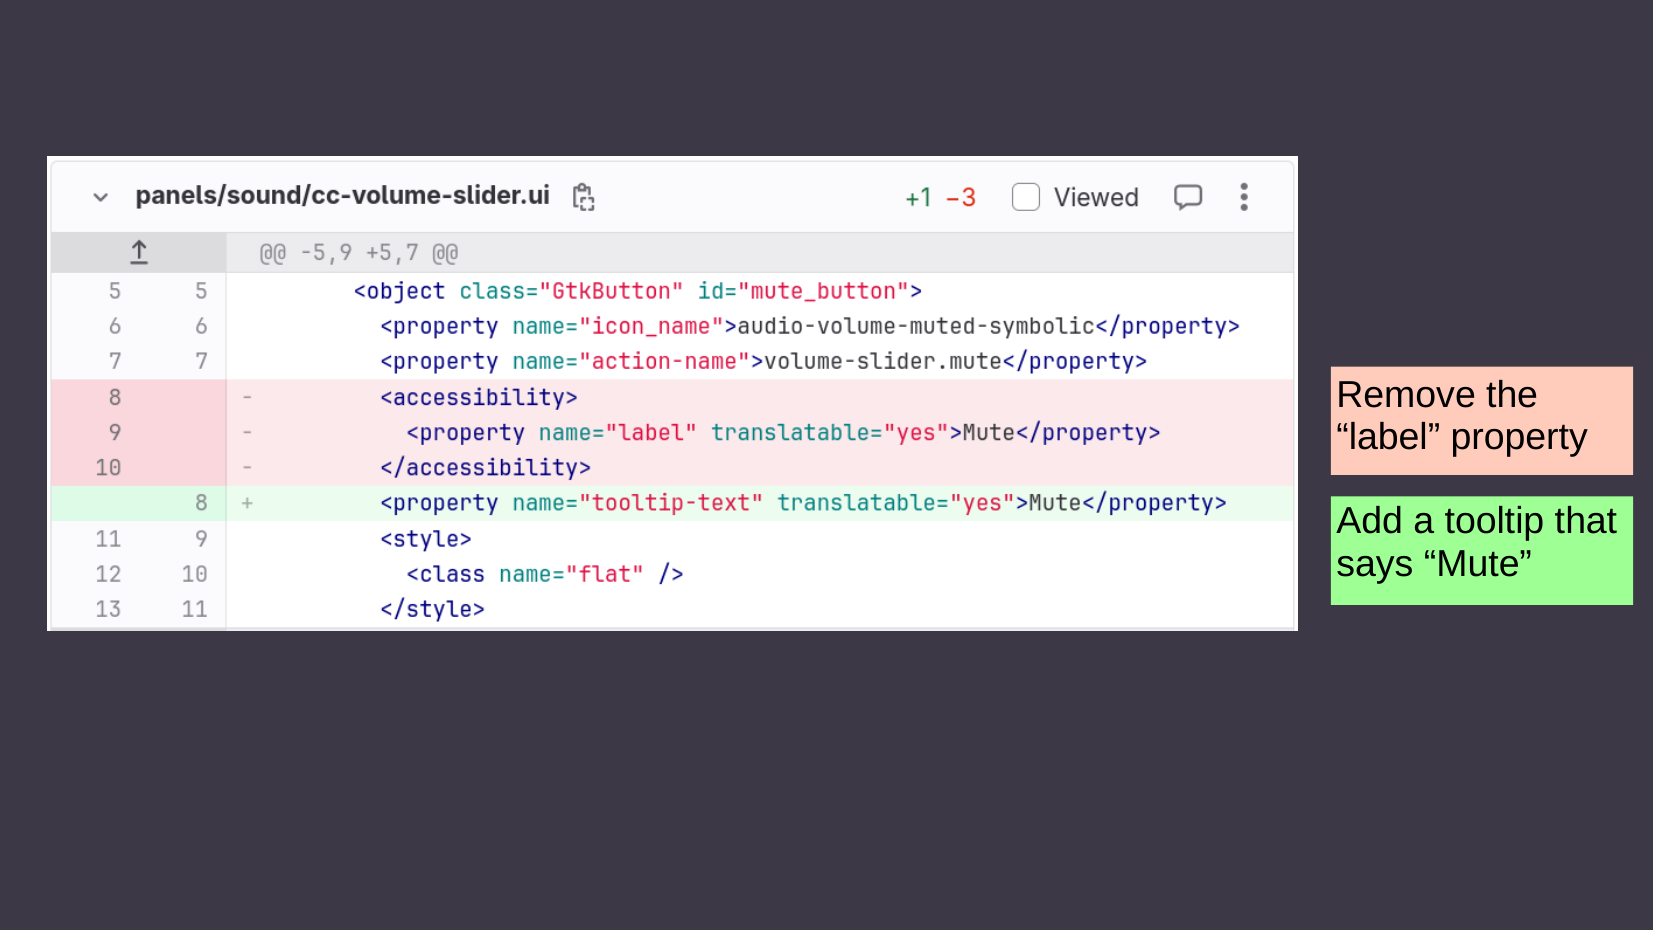

Remove the “label” property
Add a tooltip that says “Mute”